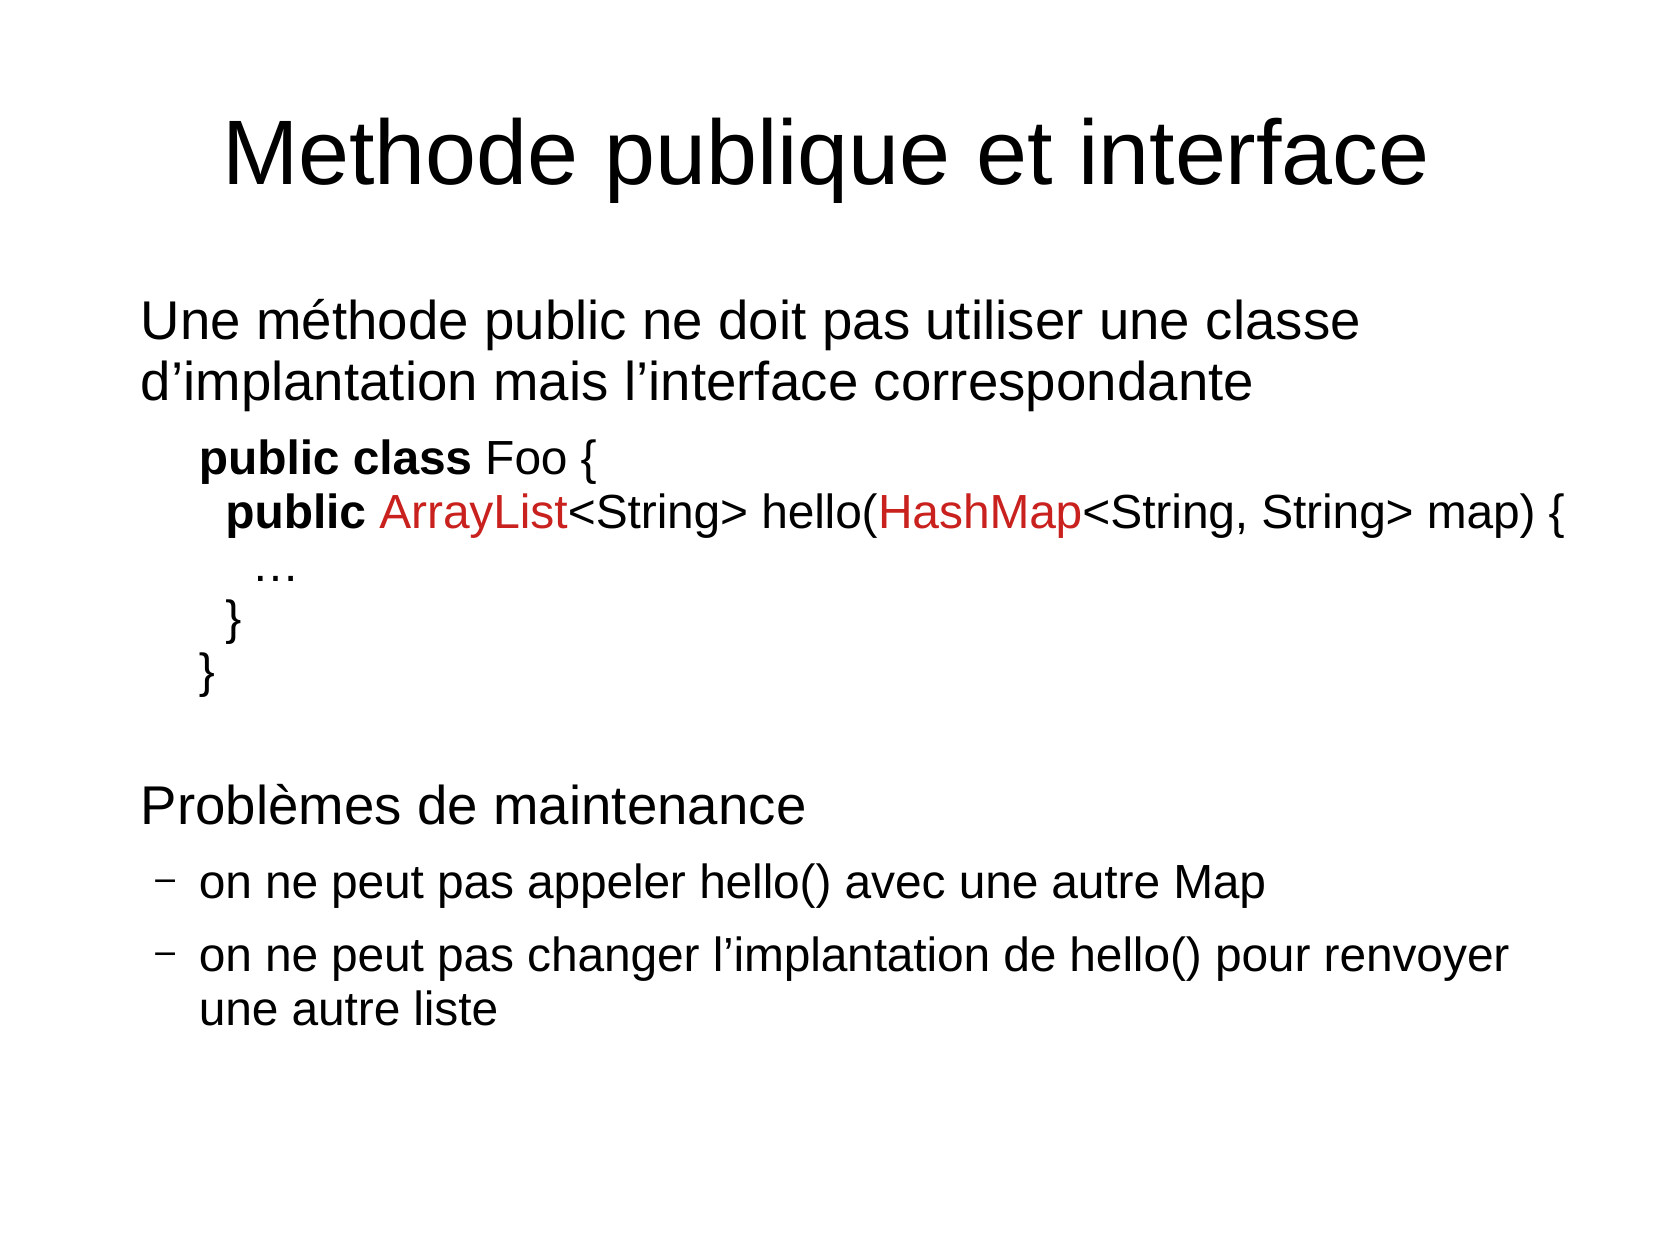

# Methode publique et interface
Une méthode public ne doit pas utiliser une classe d’implantation mais l’interface correspondante
public class Foo {
 public ArrayList<String> hello(HashMap<String, String> map) {
 …
 }
}
Problèmes de maintenance
on ne peut pas appeler hello() avec une autre Map
on ne peut pas changer l’implantation de hello() pour renvoyer une autre liste